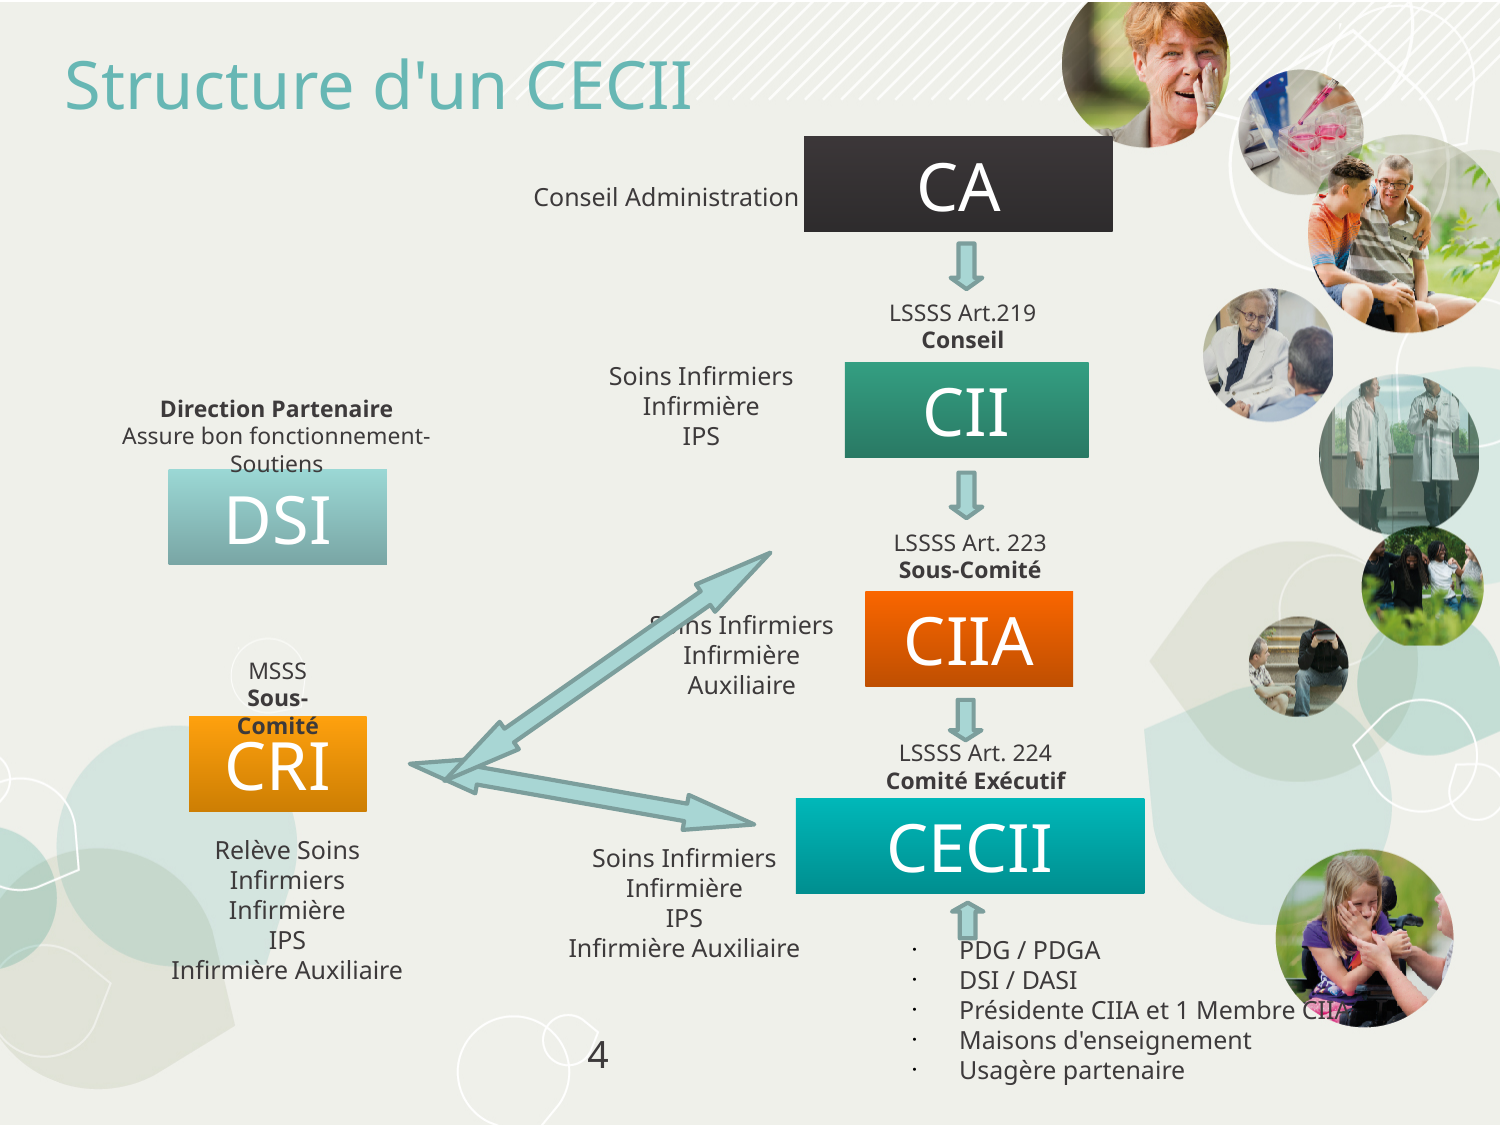

# Structure d'un CECII
CA
Conseil Administration
LSSSS Art.219
Conseil
Soins Infirmiers
Infirmière
IPS
CII
Direction Partenaire
Assure bon fonctionnement- Soutiens
DSI
LSSSS Art. 223
Sous-Comité
CIIA
Soins Infirmiers
Infirmière Auxiliaire
MSSS
Sous-Comité
CRI
LSSSS Art. 224
Comité Exécutif
CECII
Relève Soins Infirmiers
Infirmière
IPS
Infirmière Auxiliaire
Soins Infirmiers
Infirmière
IPS
Infirmière Auxiliaire
PDG / PDGA
DSI / DASI
Présidente CIIA et 1 Membre CIIA
Maisons d'enseignement
Usagère partenaire